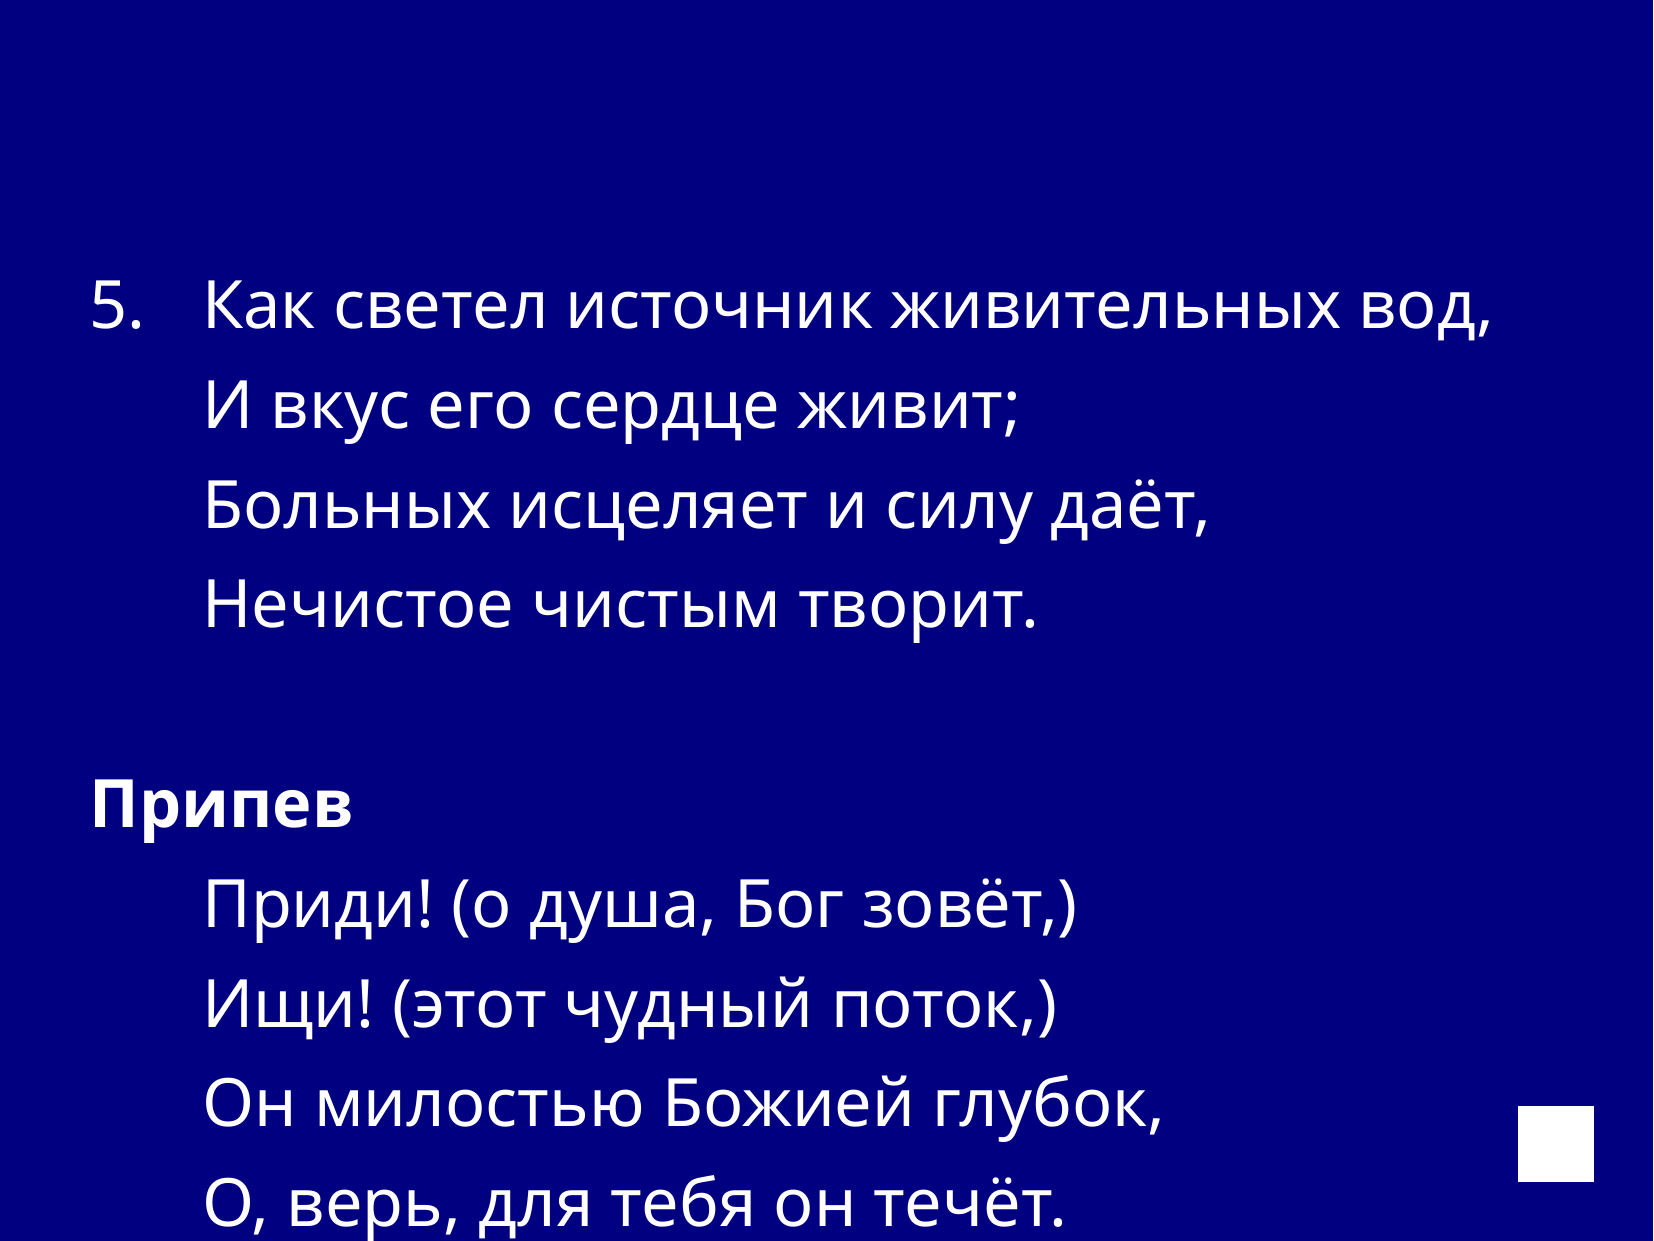

5.	Как светел источник живительных вод,
	И вкус его сердце живит;
	Больных исцеляет и силу даёт,
	Нечистое чистым творит.
Припев
	Приди! (о душа, Бог зовёт,)
	Ищи! (этот чудный поток,)
	Он милостью Божией глубок,
	О, верь, для тебя он течёт.